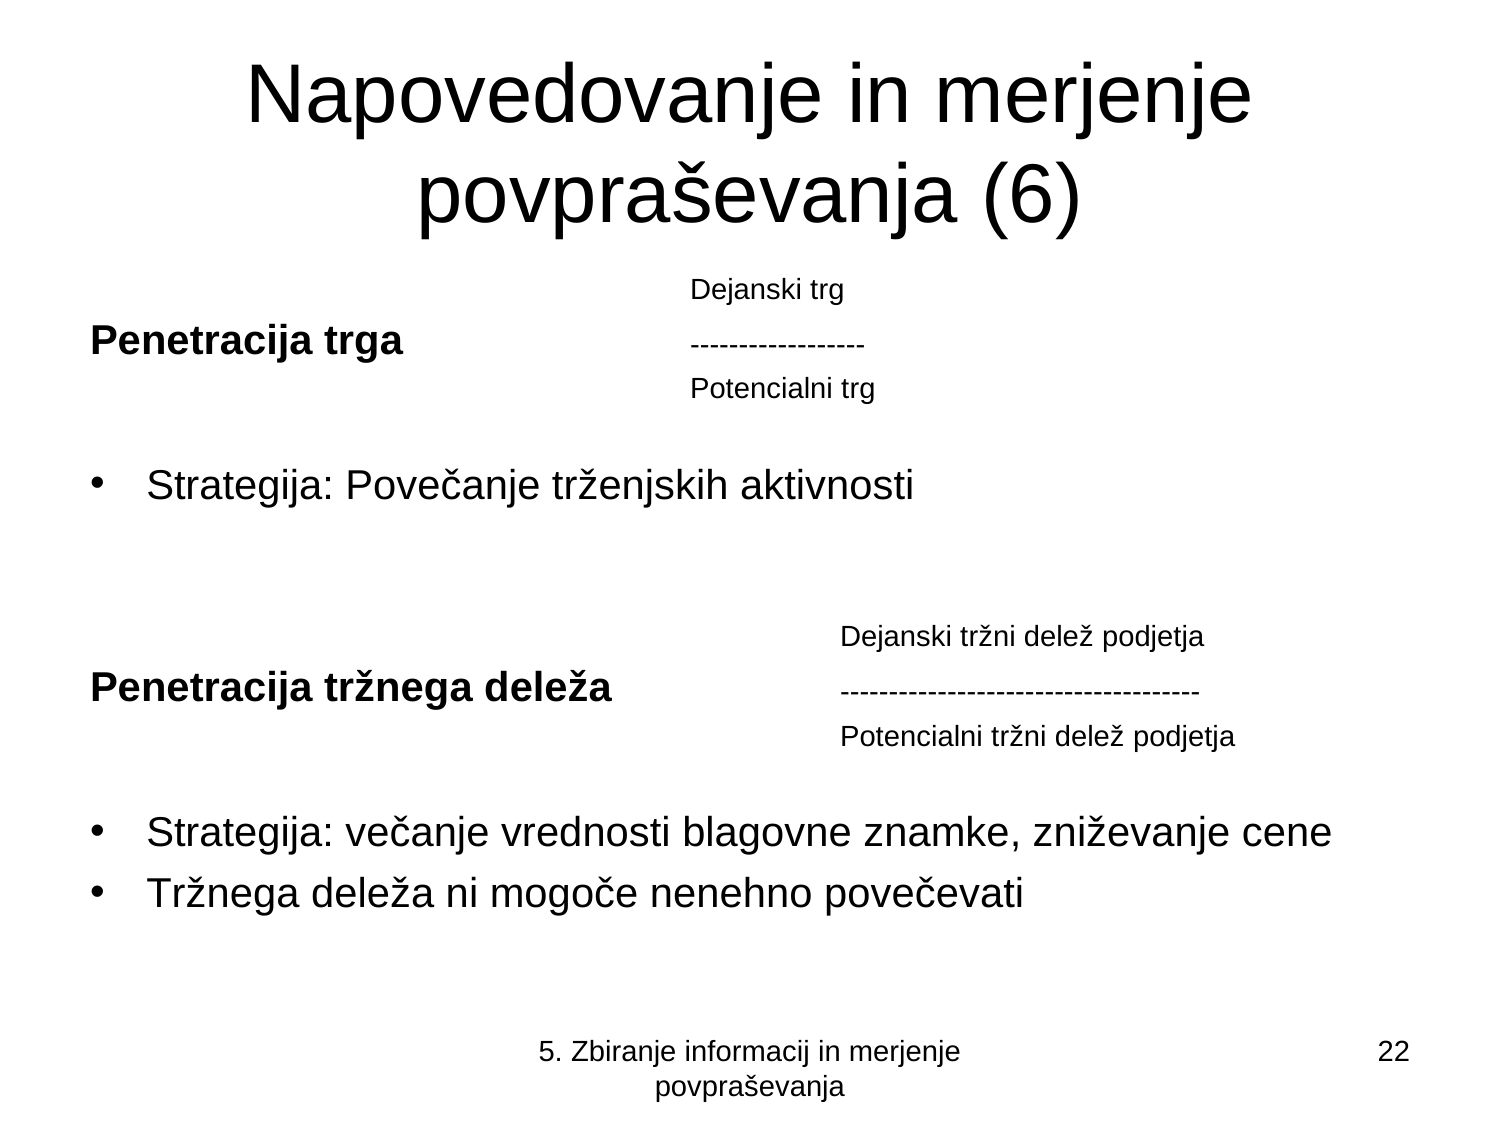

# Napovedovanje in merjenje povpraševanja (6)
					Dejanski trg
Penetracija trga		------------------
					Potencialni trg
Strategija: Povečanje trženjskih aktivnosti
						Dejanski tržni delež podjetja
Penetracija tržnega deleža		-------------------------------------
						Potencialni tržni delež podjetja
Strategija: večanje vrednosti blagovne znamke, zniževanje cene
Tržnega deleža ni mogoče nenehno povečevati
5. Zbiranje informacij in merjenje povpraševanja